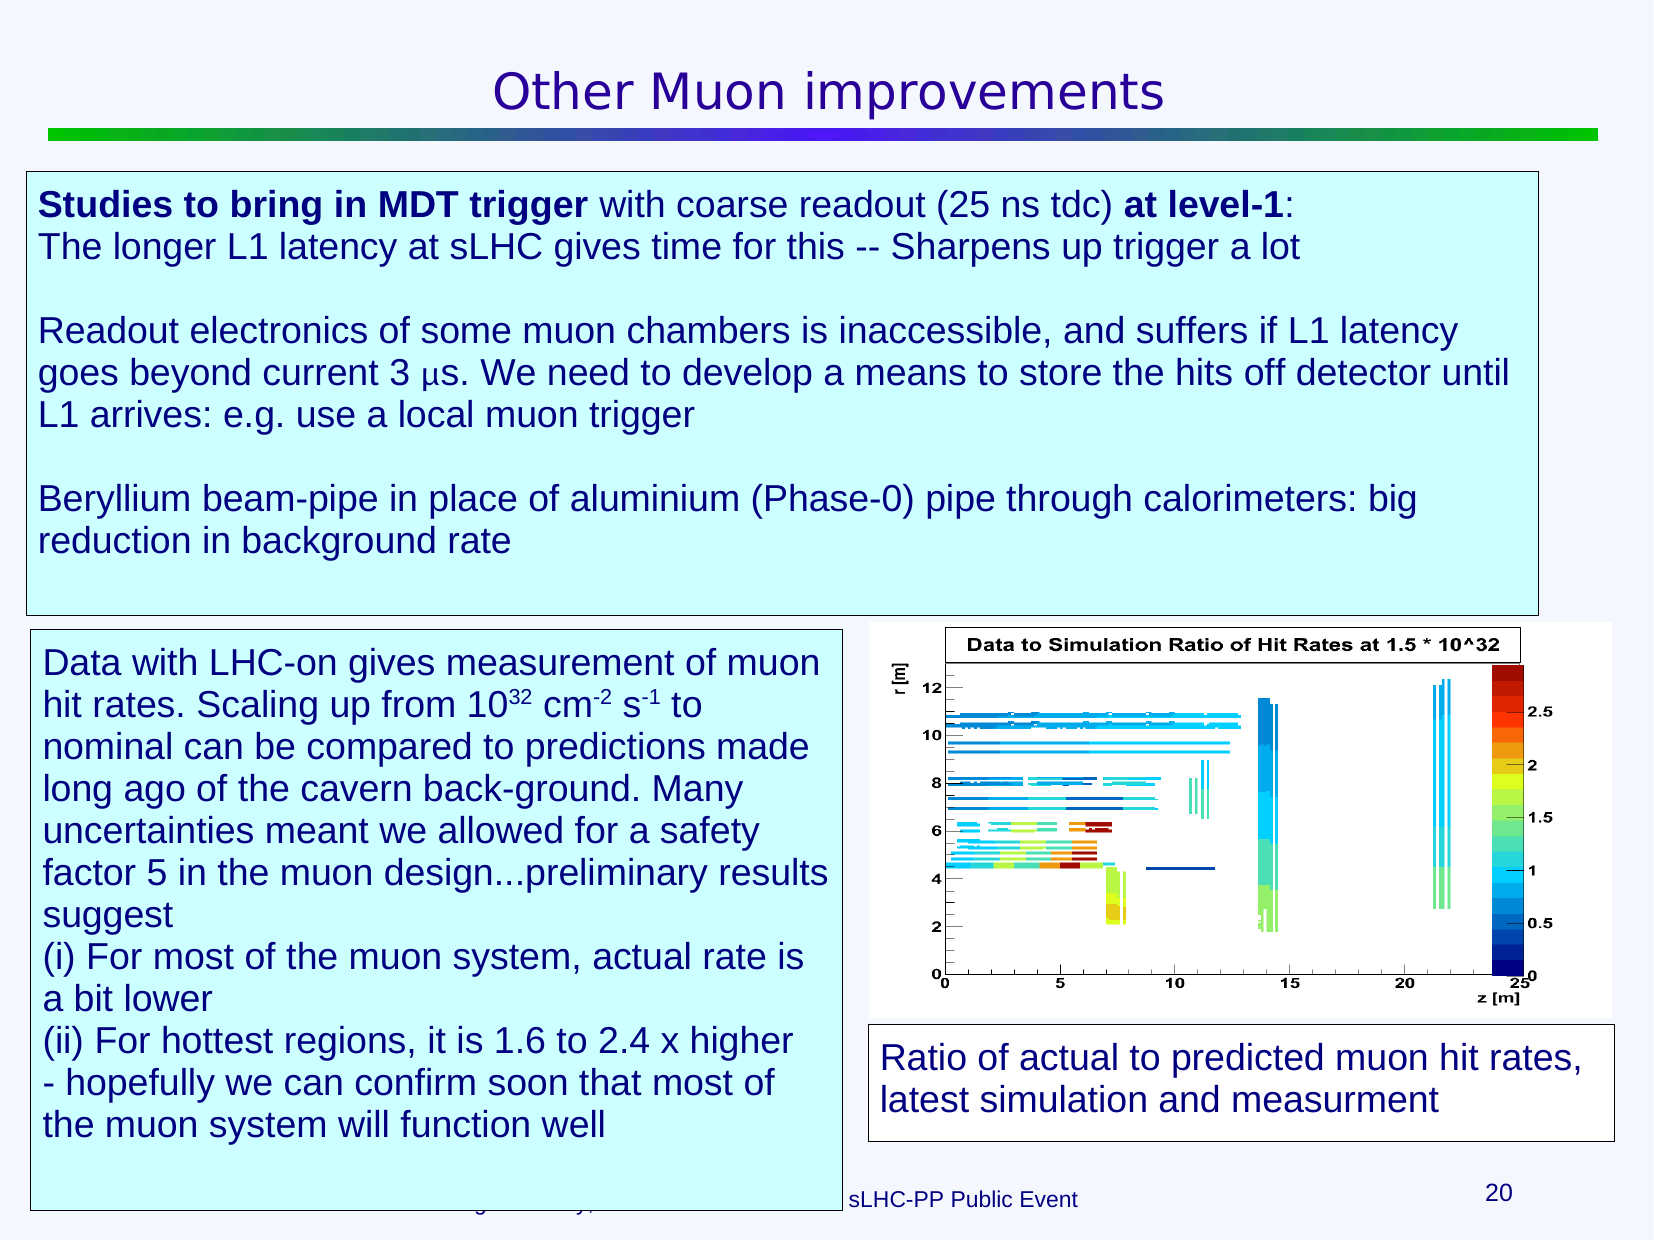

# Other Muon improvements
Studies to bring in MDT trigger with coarse readout (25 ns tdc) at level-1:
The longer L1 latency at sLHC gives time for this -- Sharpens up trigger a lot
Readout electronics of some muon chambers is inaccessible, and suffers if L1 latency goes beyond current 3 s. We need to develop a means to store the hits off detector until L1 arrives: e.g. use a local muon trigger
Beryllium beam-pipe in place of aluminium (Phase-0) pipe through calorimeters: big reduction in background rate
Data with LHC-on gives measurement of muon hit rates. Scaling up from 1032 cm-2 s-1 to nominal can be compared to predictions made long ago of the cavern back-ground. Many uncertainties meant we allowed for a safety factor 5 in the muon design...preliminary results suggest
(i) For most of the muon system, actual rate is a bit lower
(ii) For hottest regions, it is 1.6 to 2.4 x higher
- hopefully we can confirm soon that most of the muon system will function well
Ratio of actual to predicted muon hit rates, latest simulation and measurment